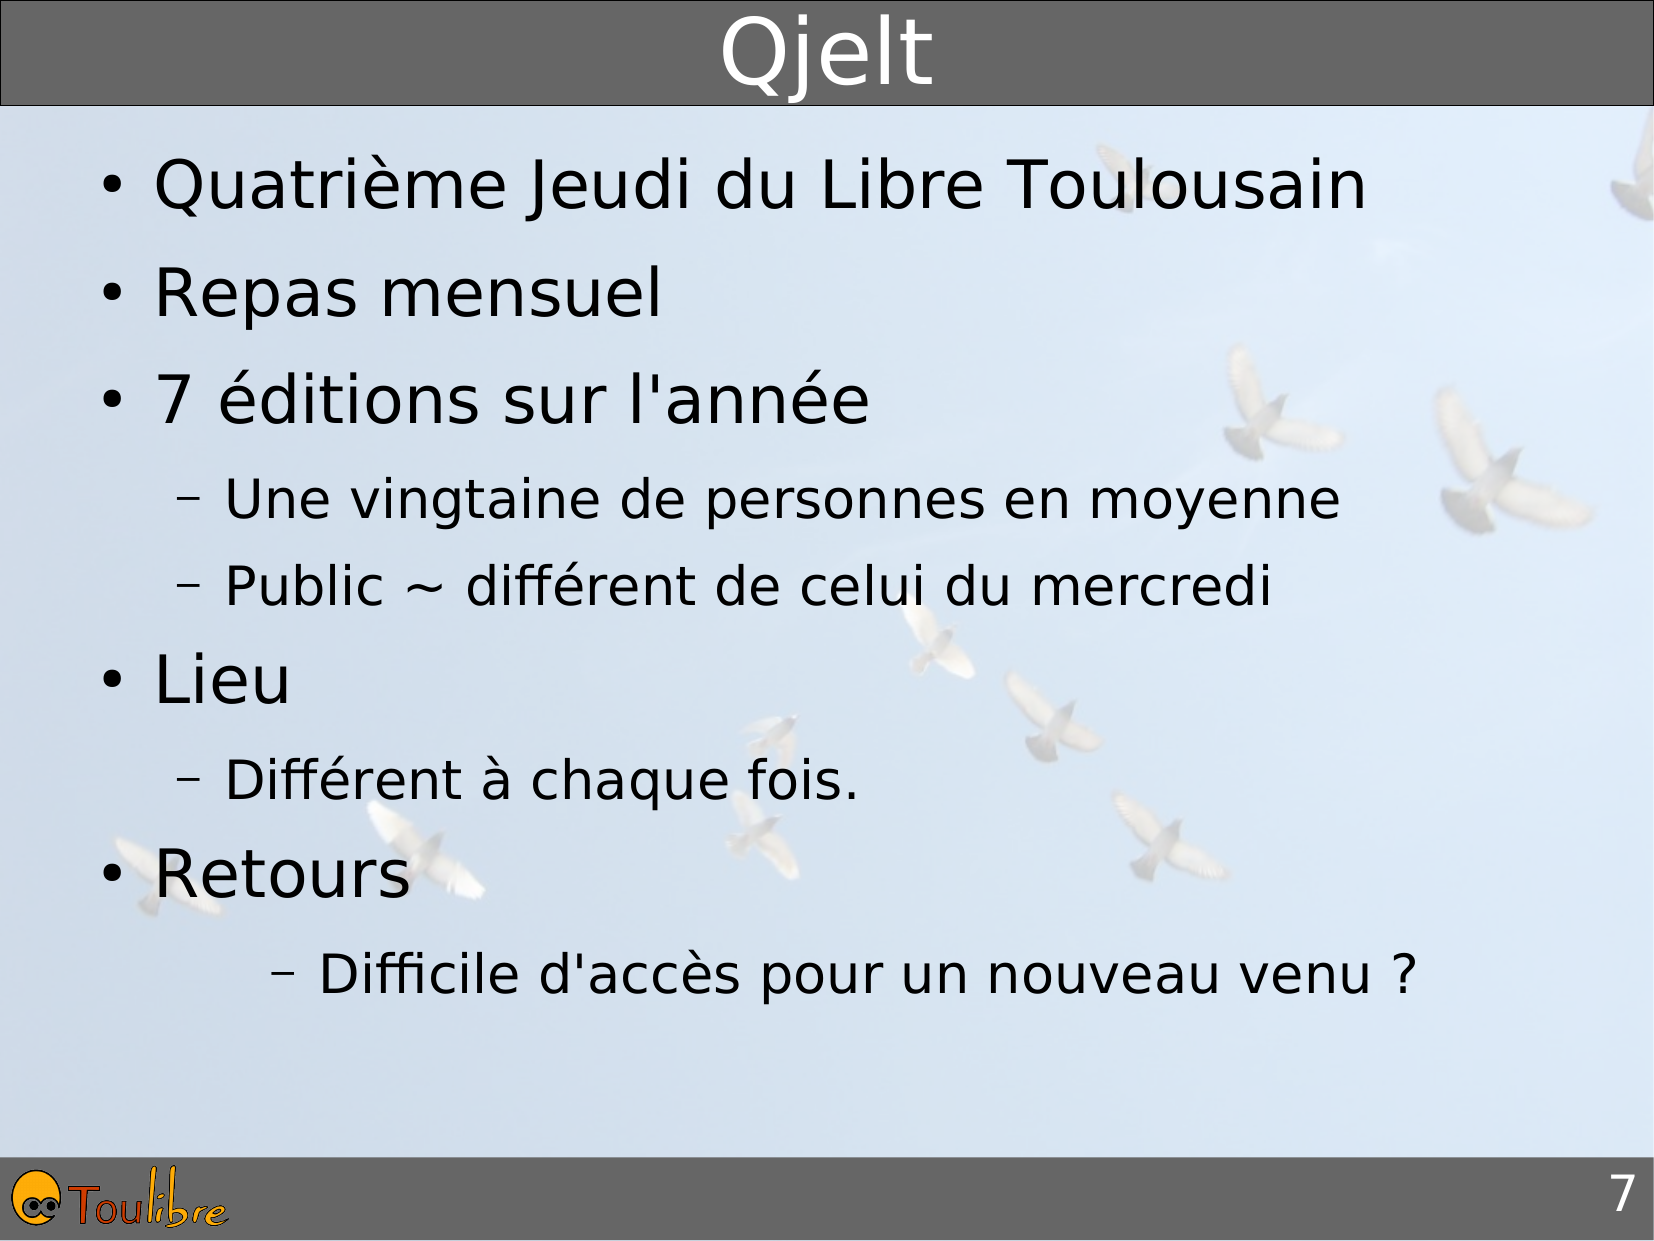

# Qjelt
Quatrième Jeudi du Libre Toulousain
Repas mensuel
7 éditions sur l'année
Une vingtaine de personnes en moyenne
Public ~ différent de celui du mercredi
Lieu
Différent à chaque fois.
Retours
Difficile d'accès pour un nouveau venu ?